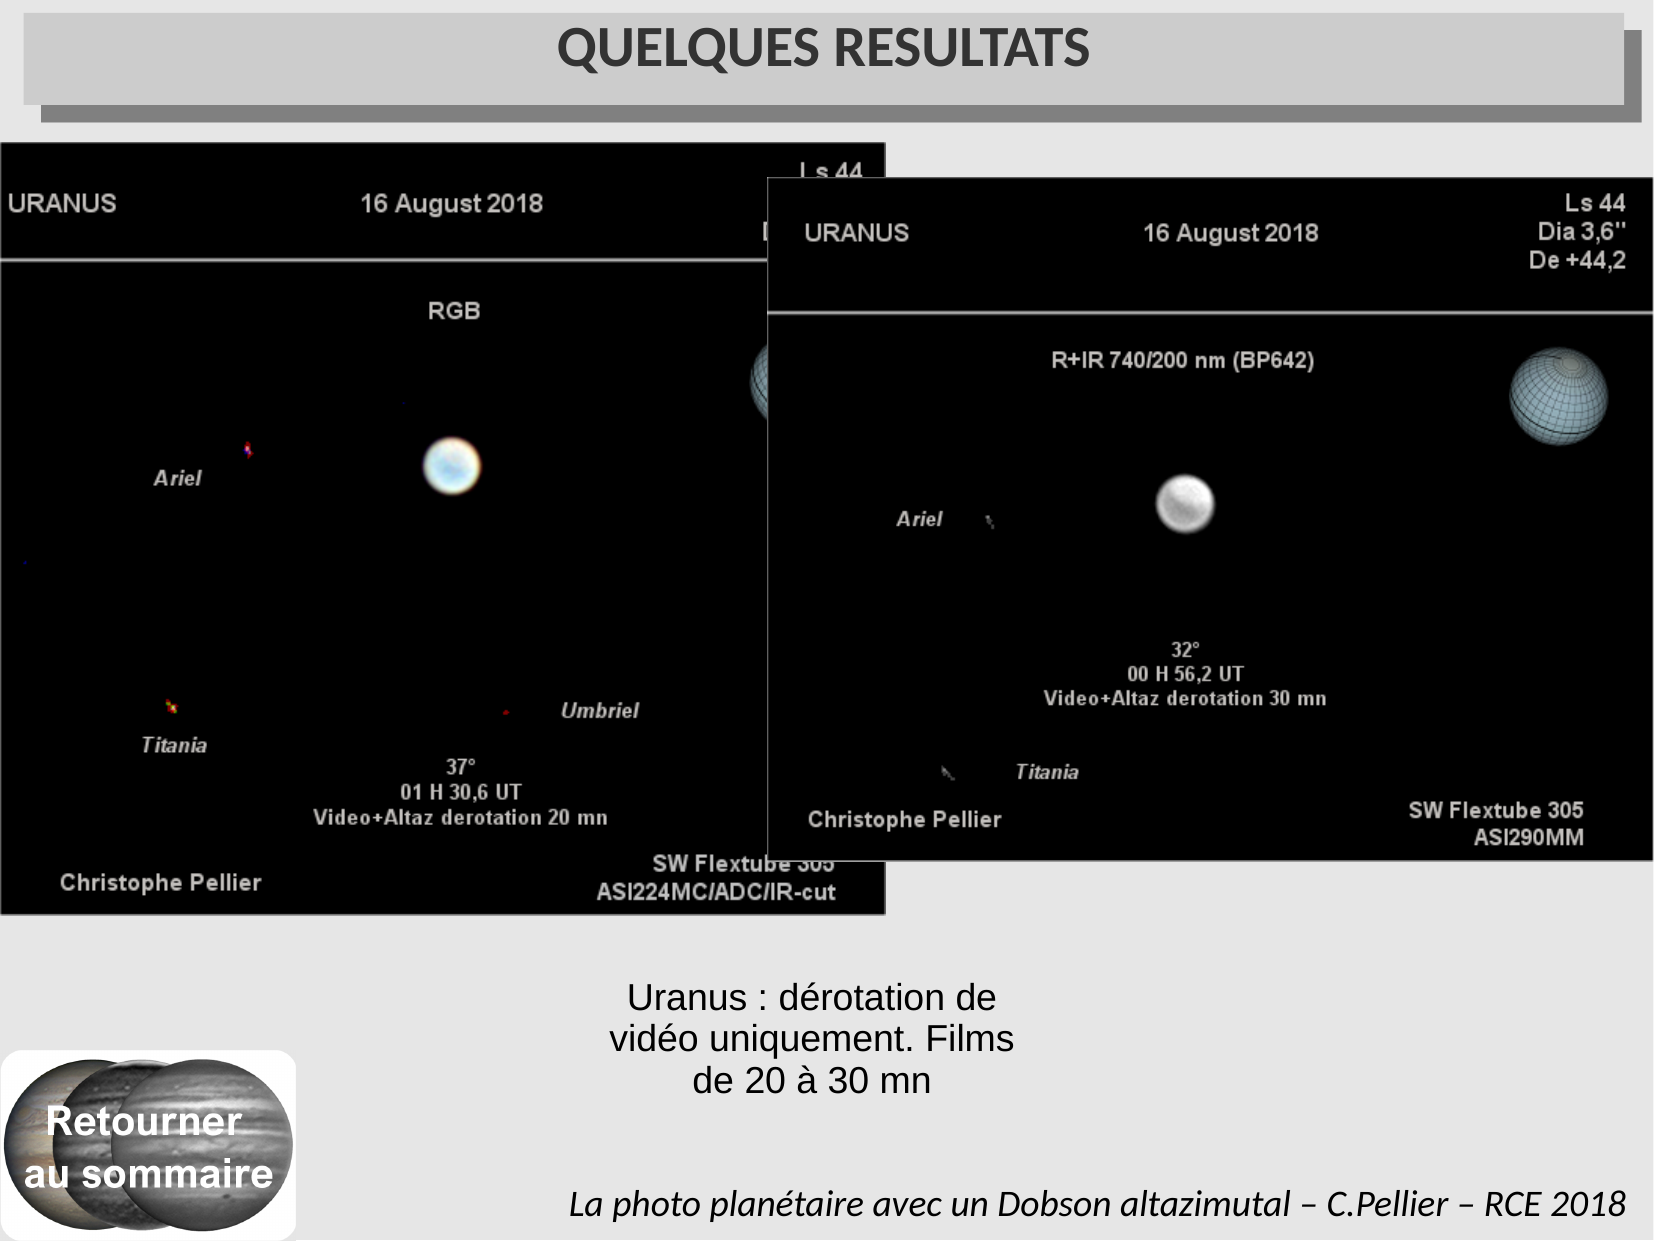

QUELQUES RESULTATS
Uranus : dérotation de vidéo uniquement. Films de 20 à 30 mn
La photo planétaire avec un Dobson altazimutal – C.Pellier – RCE 2018